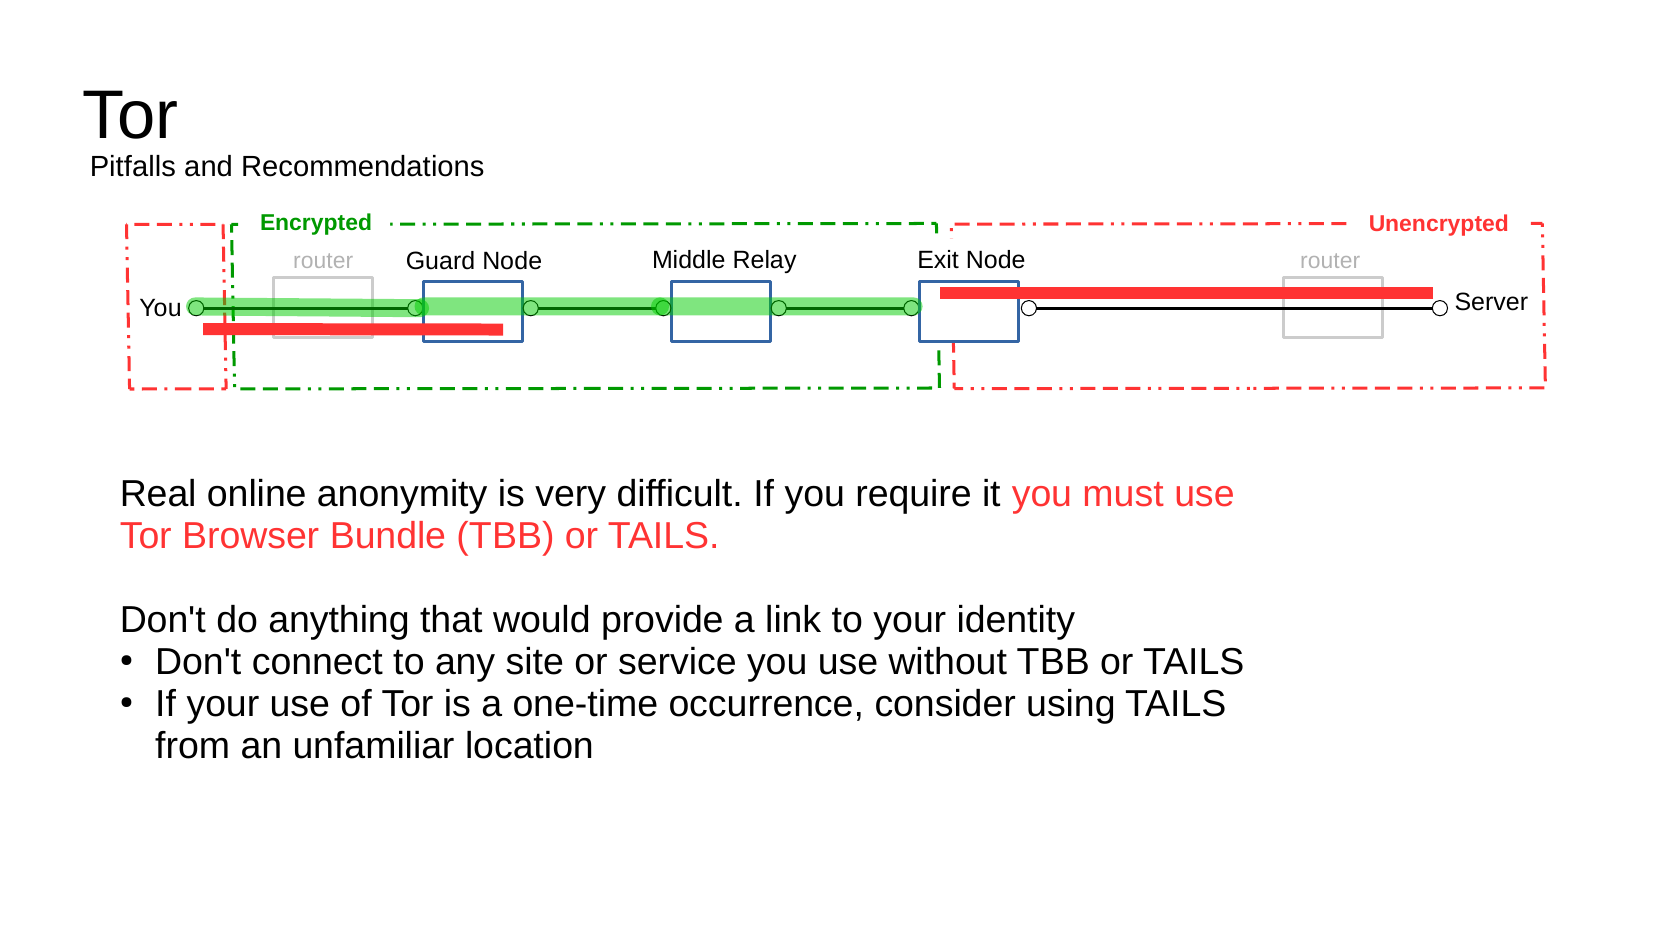

# Tor
Pitfalls and Recommendations
Encrypted
Unencrypted
Middle Relay
 Exit Node
Guard Node
router
router
Server
You
Real online anonymity is very difficult. If you require it you must use Tor Browser Bundle (TBB) or TAILS.
Don't do anything that would provide a link to your identity
Don't connect to any site or service you use without TBB or TAILS
If your use of Tor is a one-time occurrence, consider using TAILS from an unfamiliar location